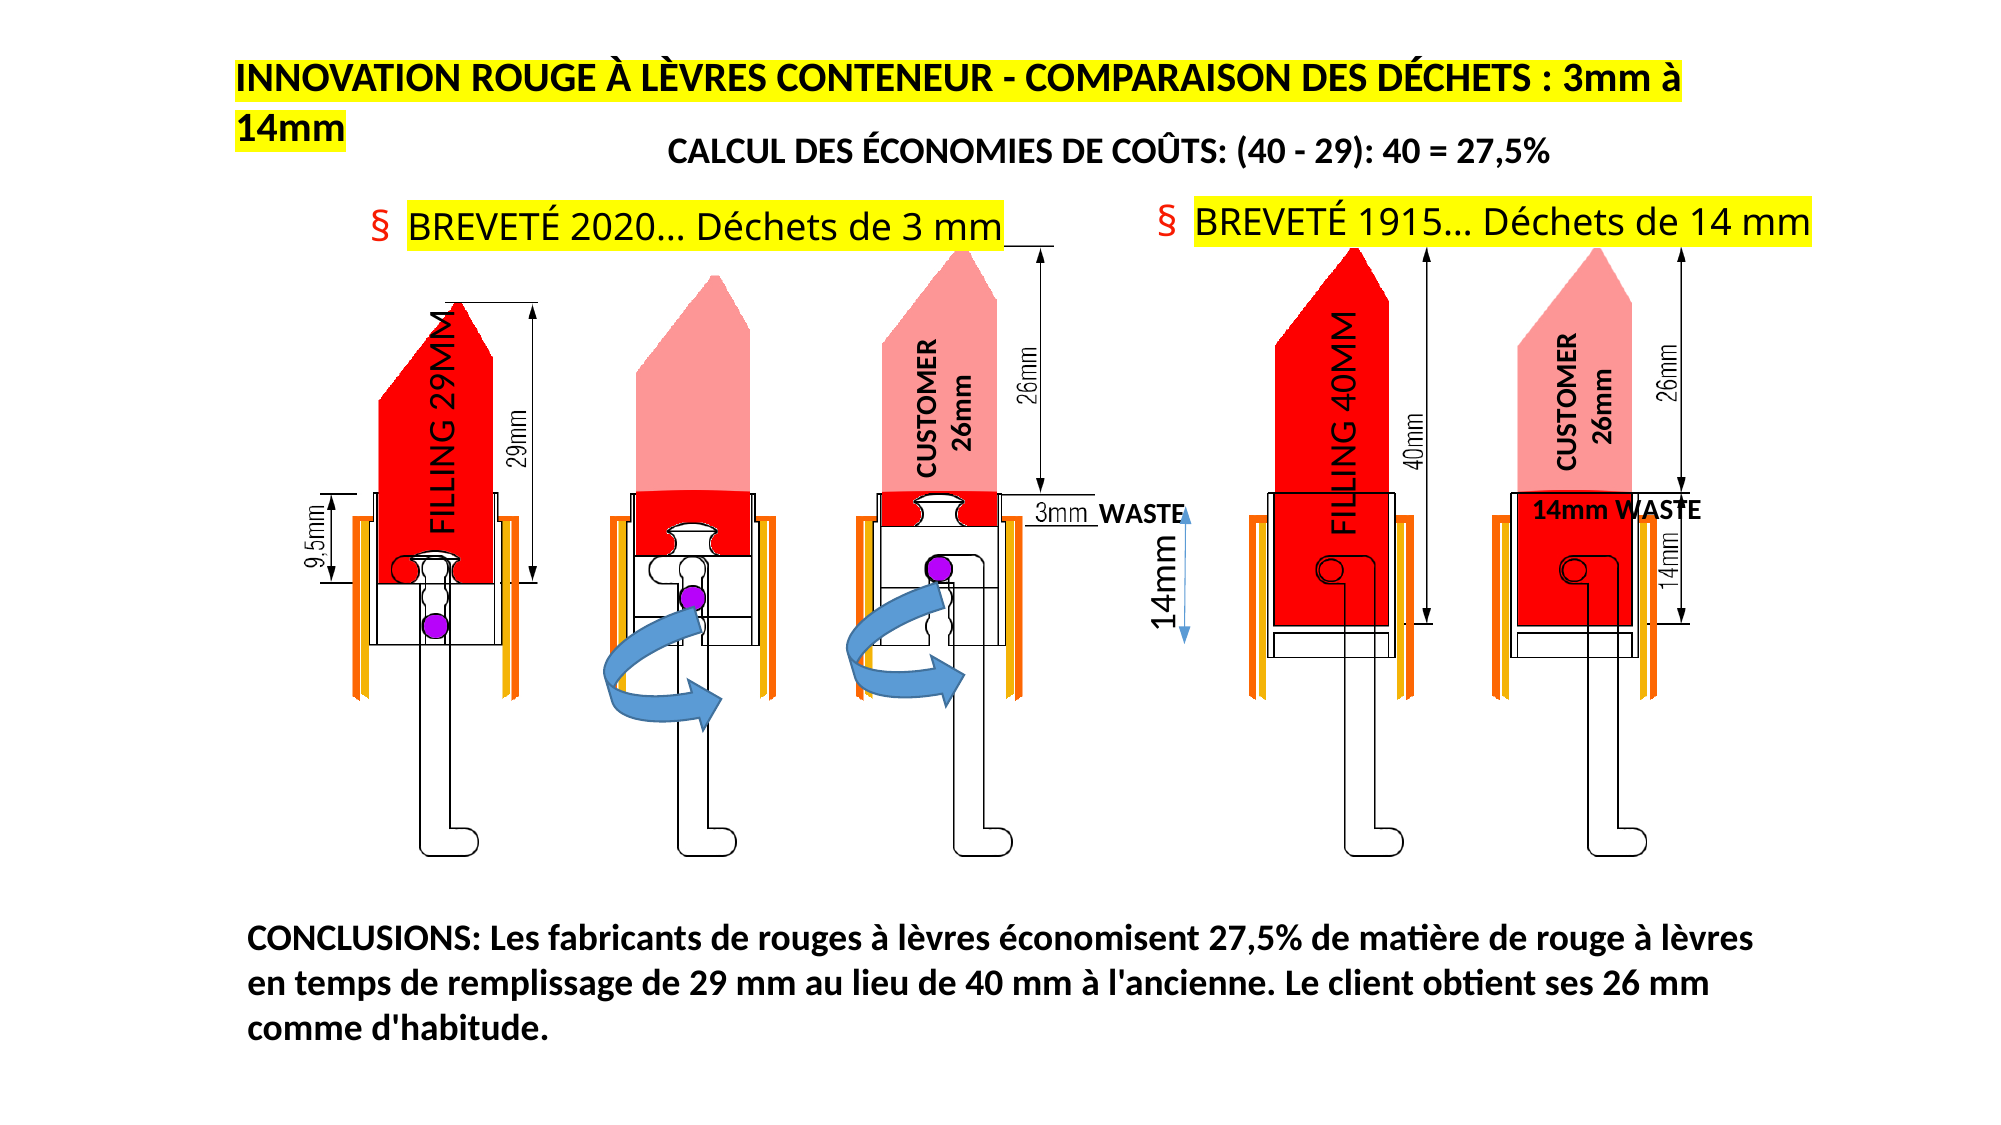

INNOVATION ROUGE À LÈVRES CONTENEUR - COMPARAISON DES DÉCHETS : 3mm à 14mm
CALCUL DES ÉCONOMIES DE COÛTS: (40 - 29): 40 = 27,5%
BREVETÉ 1915… Déchets de 14 mm
BREVETÉ 2020… Déchets de 3 mm
 CUSTOMER
 26mm
 CUSTOMER
 26mm
FILLING 29MM
FILLING 40MM
 14mm WASTE
 14mm
 WASTE
CONCLUSIONS: Les fabricants de rouges à lèvres économisent 27,5% de matière de rouge à lèvres en temps de remplissage de 29 mm au lieu de 40 mm à l'ancienne. Le client obtient ses 26 mm comme d'habitude.